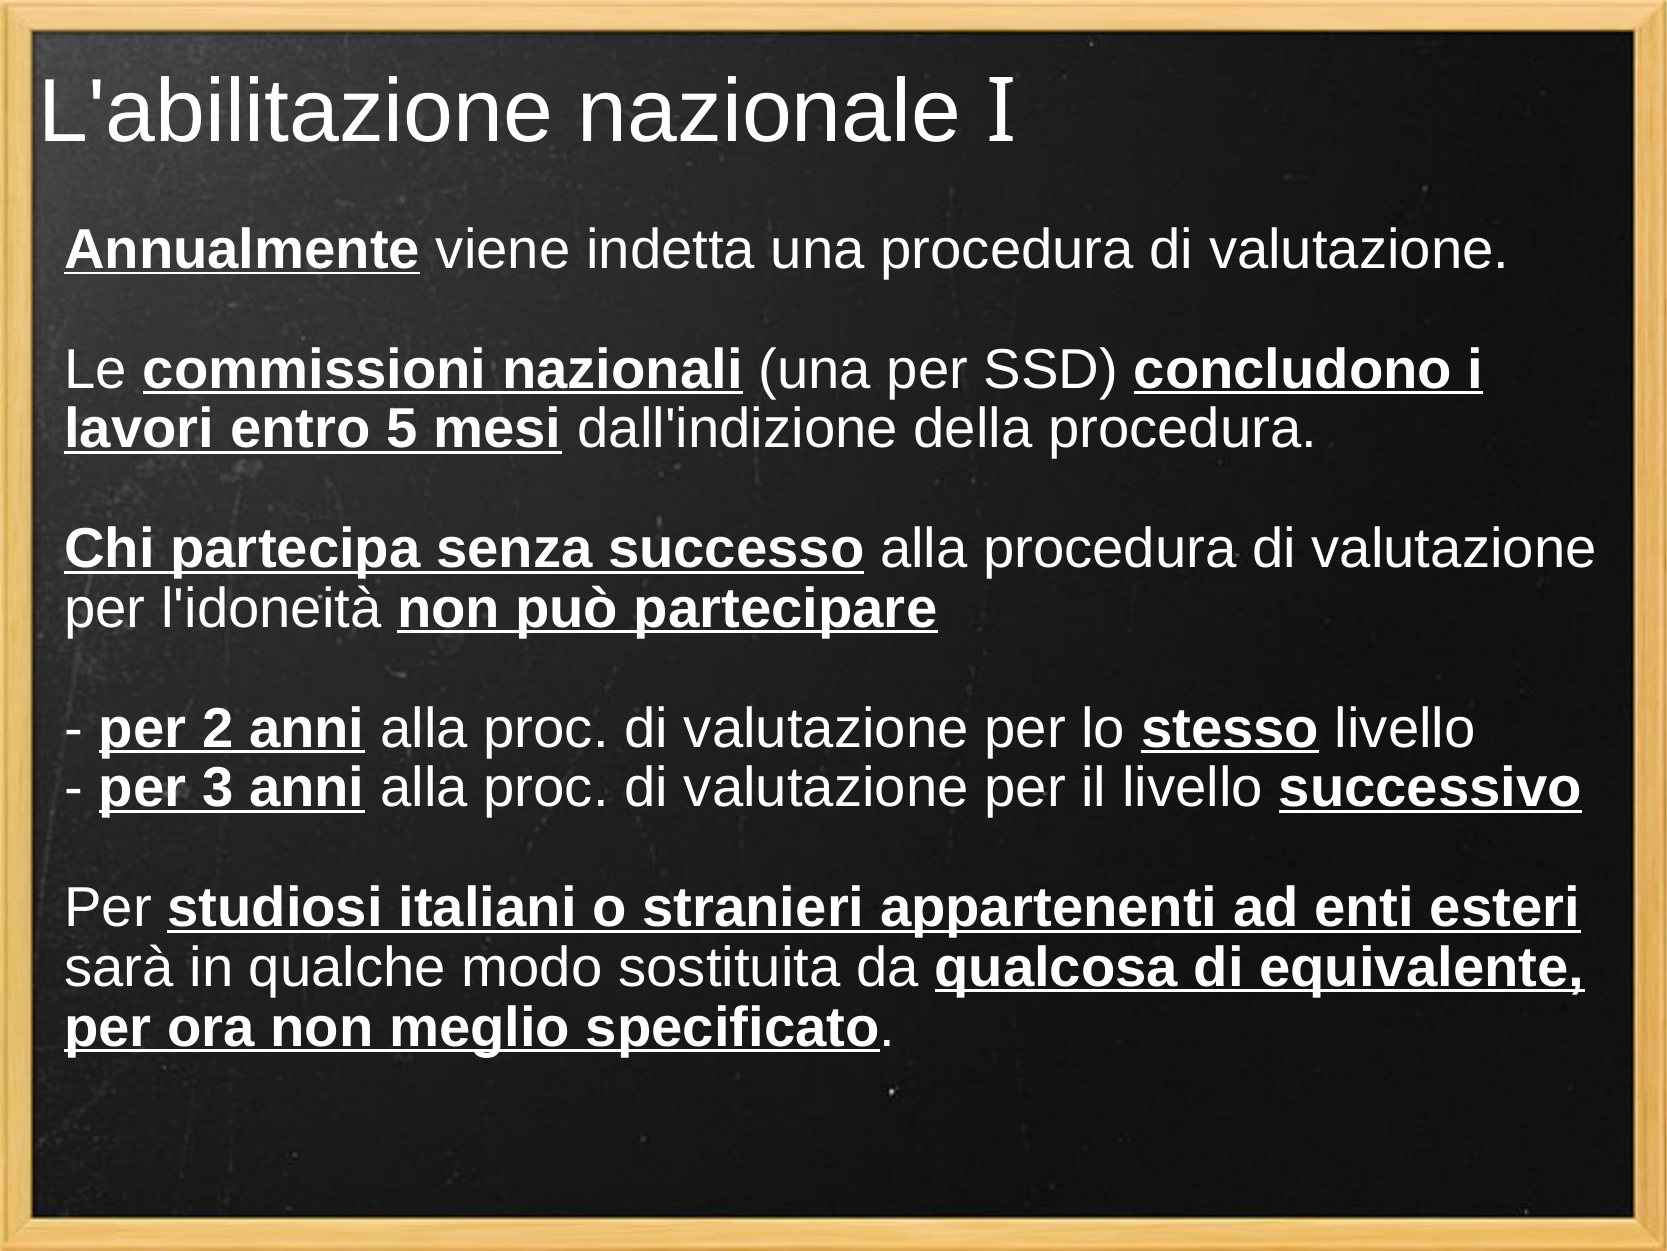

L'abilitazione nazionale I
# Annualmente viene indetta una procedura di valutazione.
Le commissioni nazionali (una per SSD) concludono i lavori entro 5 mesi dall'indizione della procedura.
Chi partecipa senza successo alla procedura di valutazione per l'idoneità non può partecipare
- per 2 anni alla proc. di valutazione per lo stesso livello
- per 3 anni alla proc. di valutazione per il livello successivo
Per studiosi italiani o stranieri appartenenti ad enti esteri sarà in qualche modo sostituita da qualcosa di equivalente, per ora non meglio specificato.